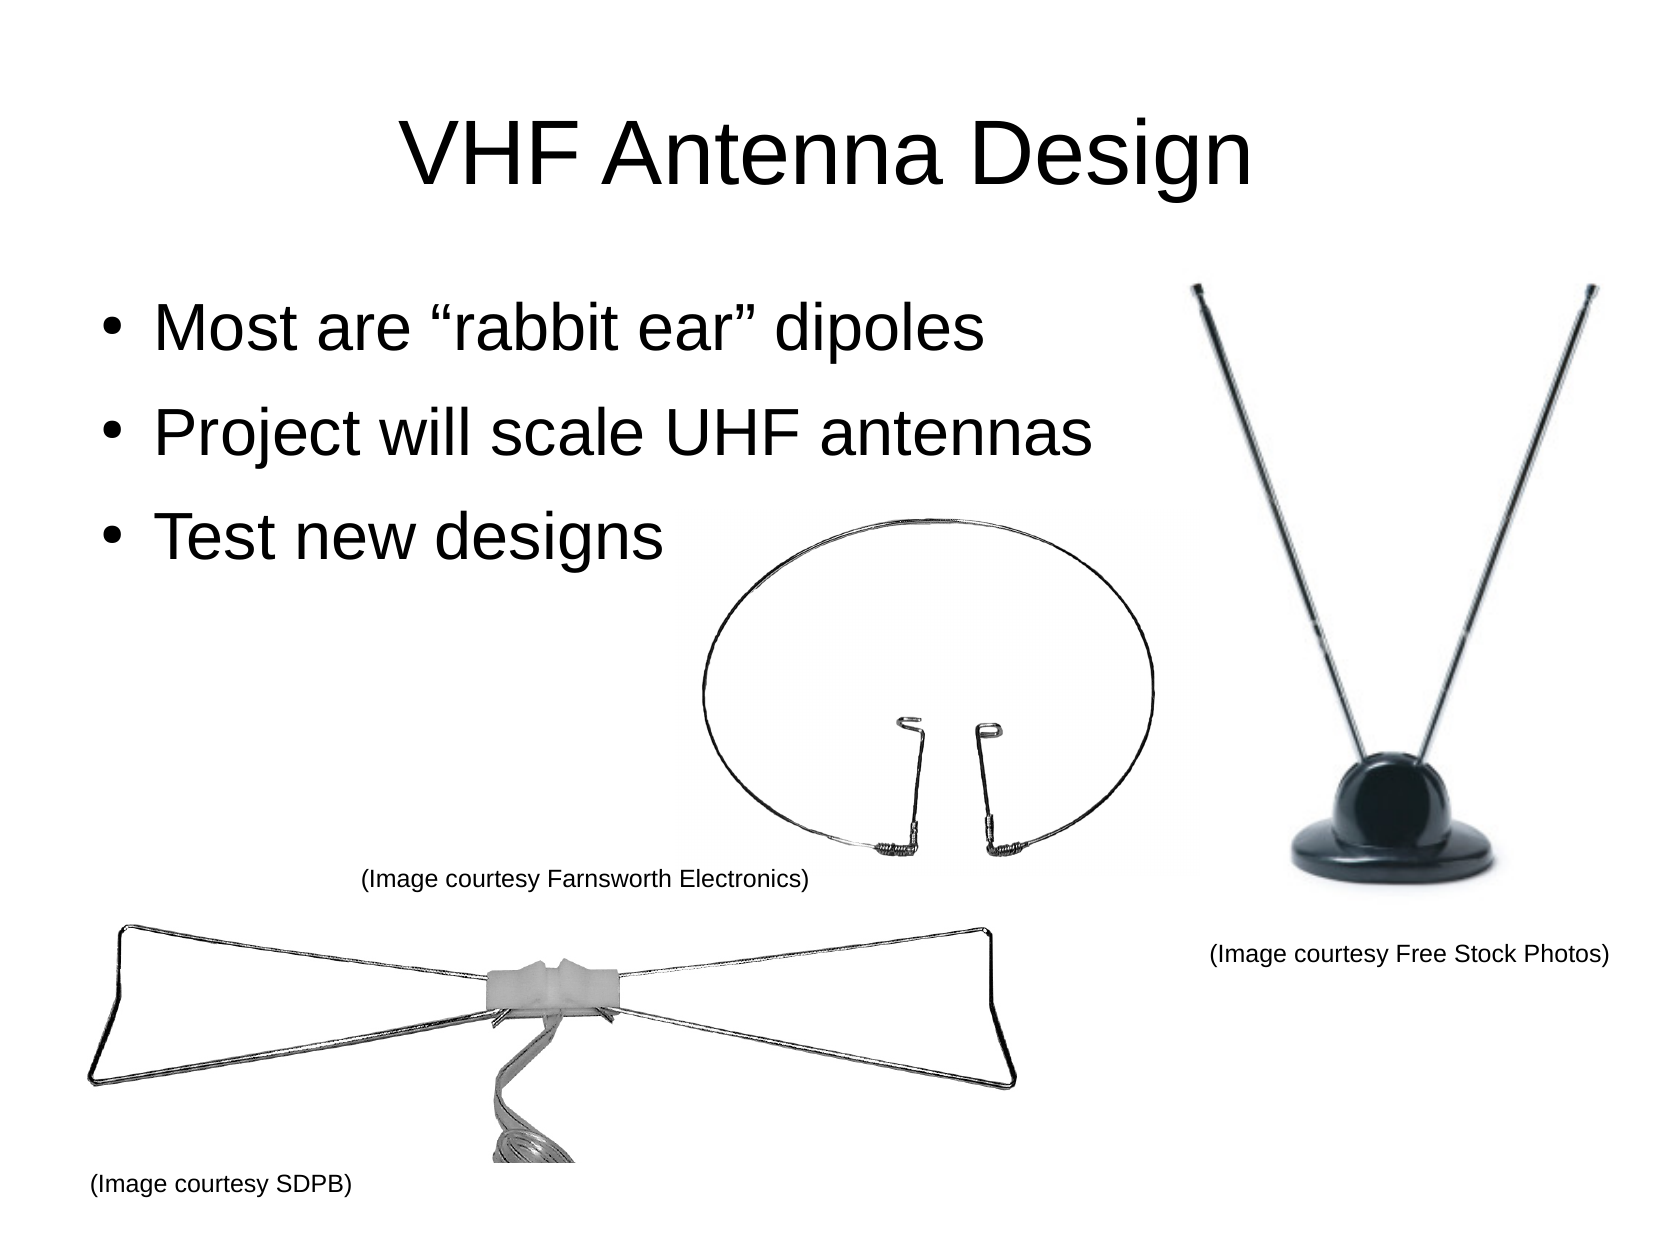

# VHF Antenna Design
Most are “rabbit ear” dipoles
Project will scale UHF antennas
Test new designs
(Image courtesy Farnsworth Electronics)
(Image courtesy Free Stock Photos)
(Image courtesy SDPB)